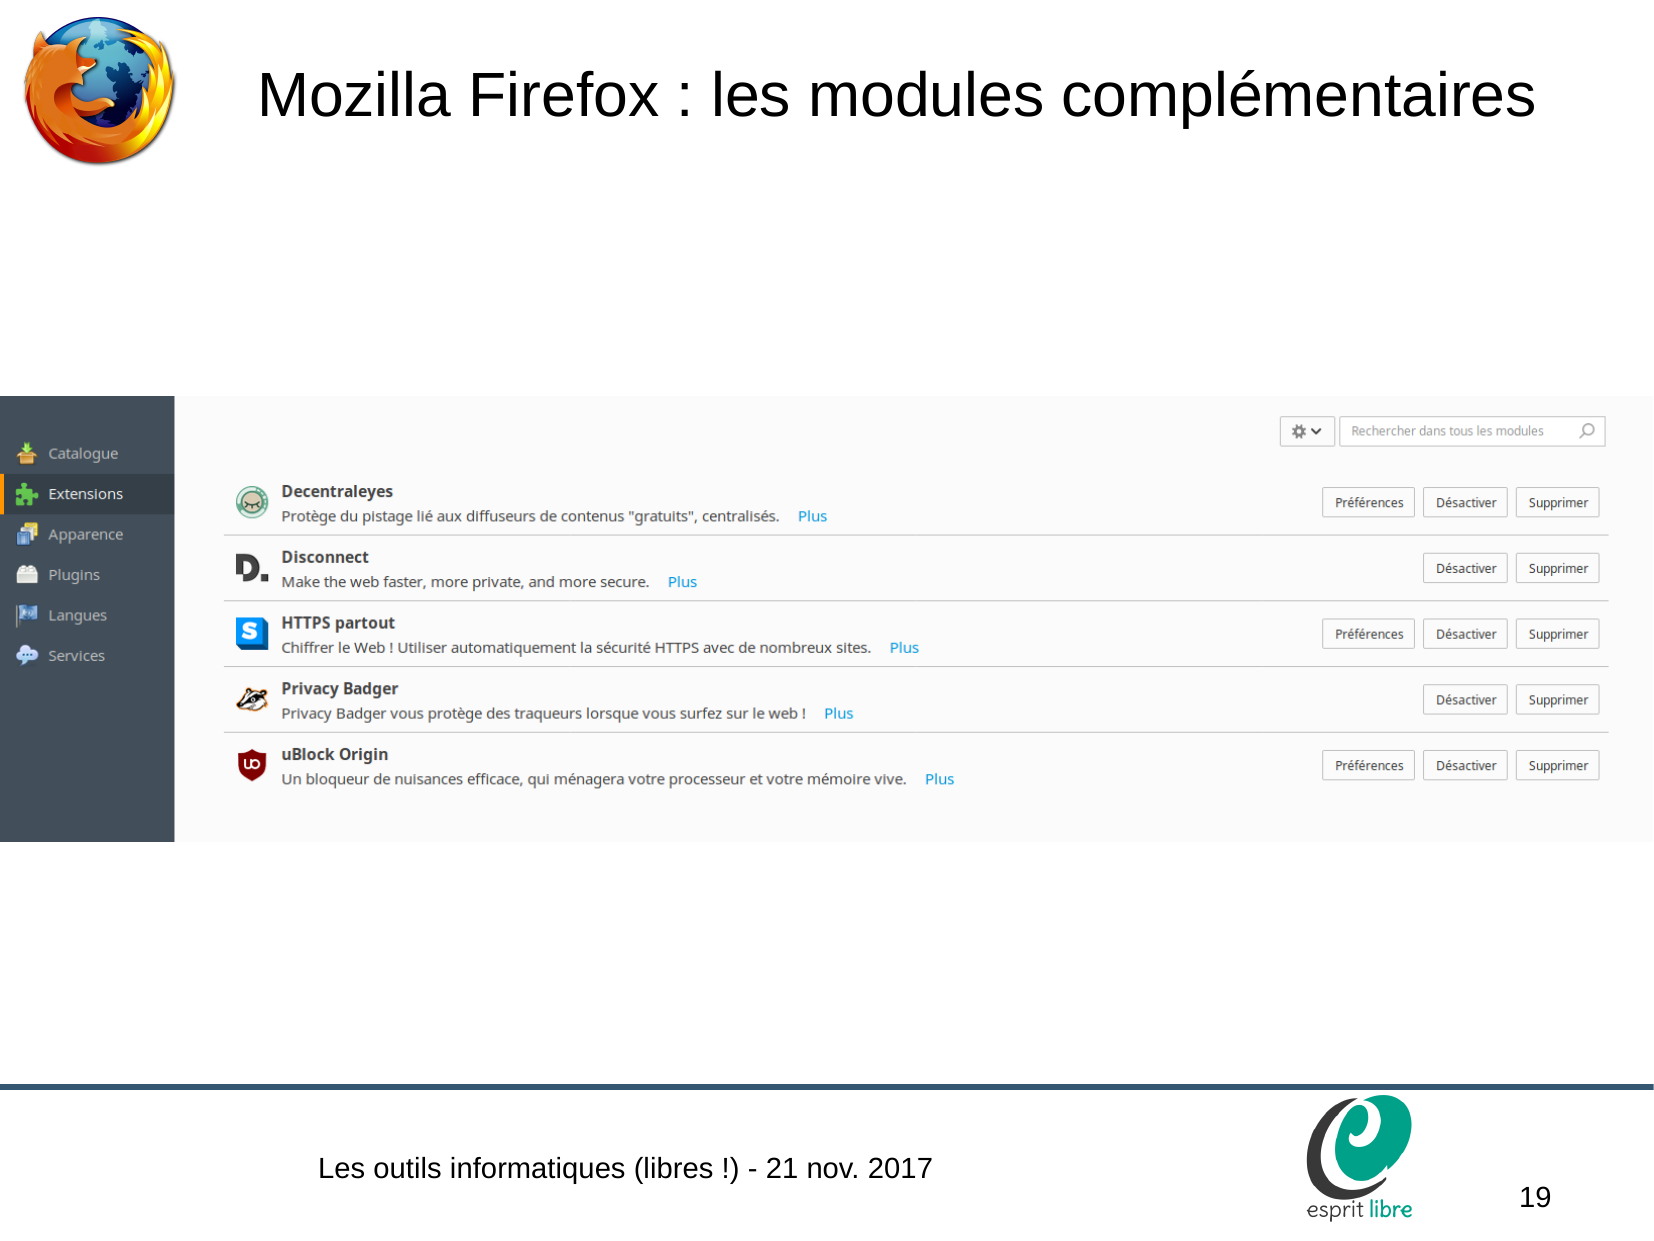

# Mozilla Firefox : les modules complémentaires
Les outils informatiques (libres !) - 21 nov. 2017